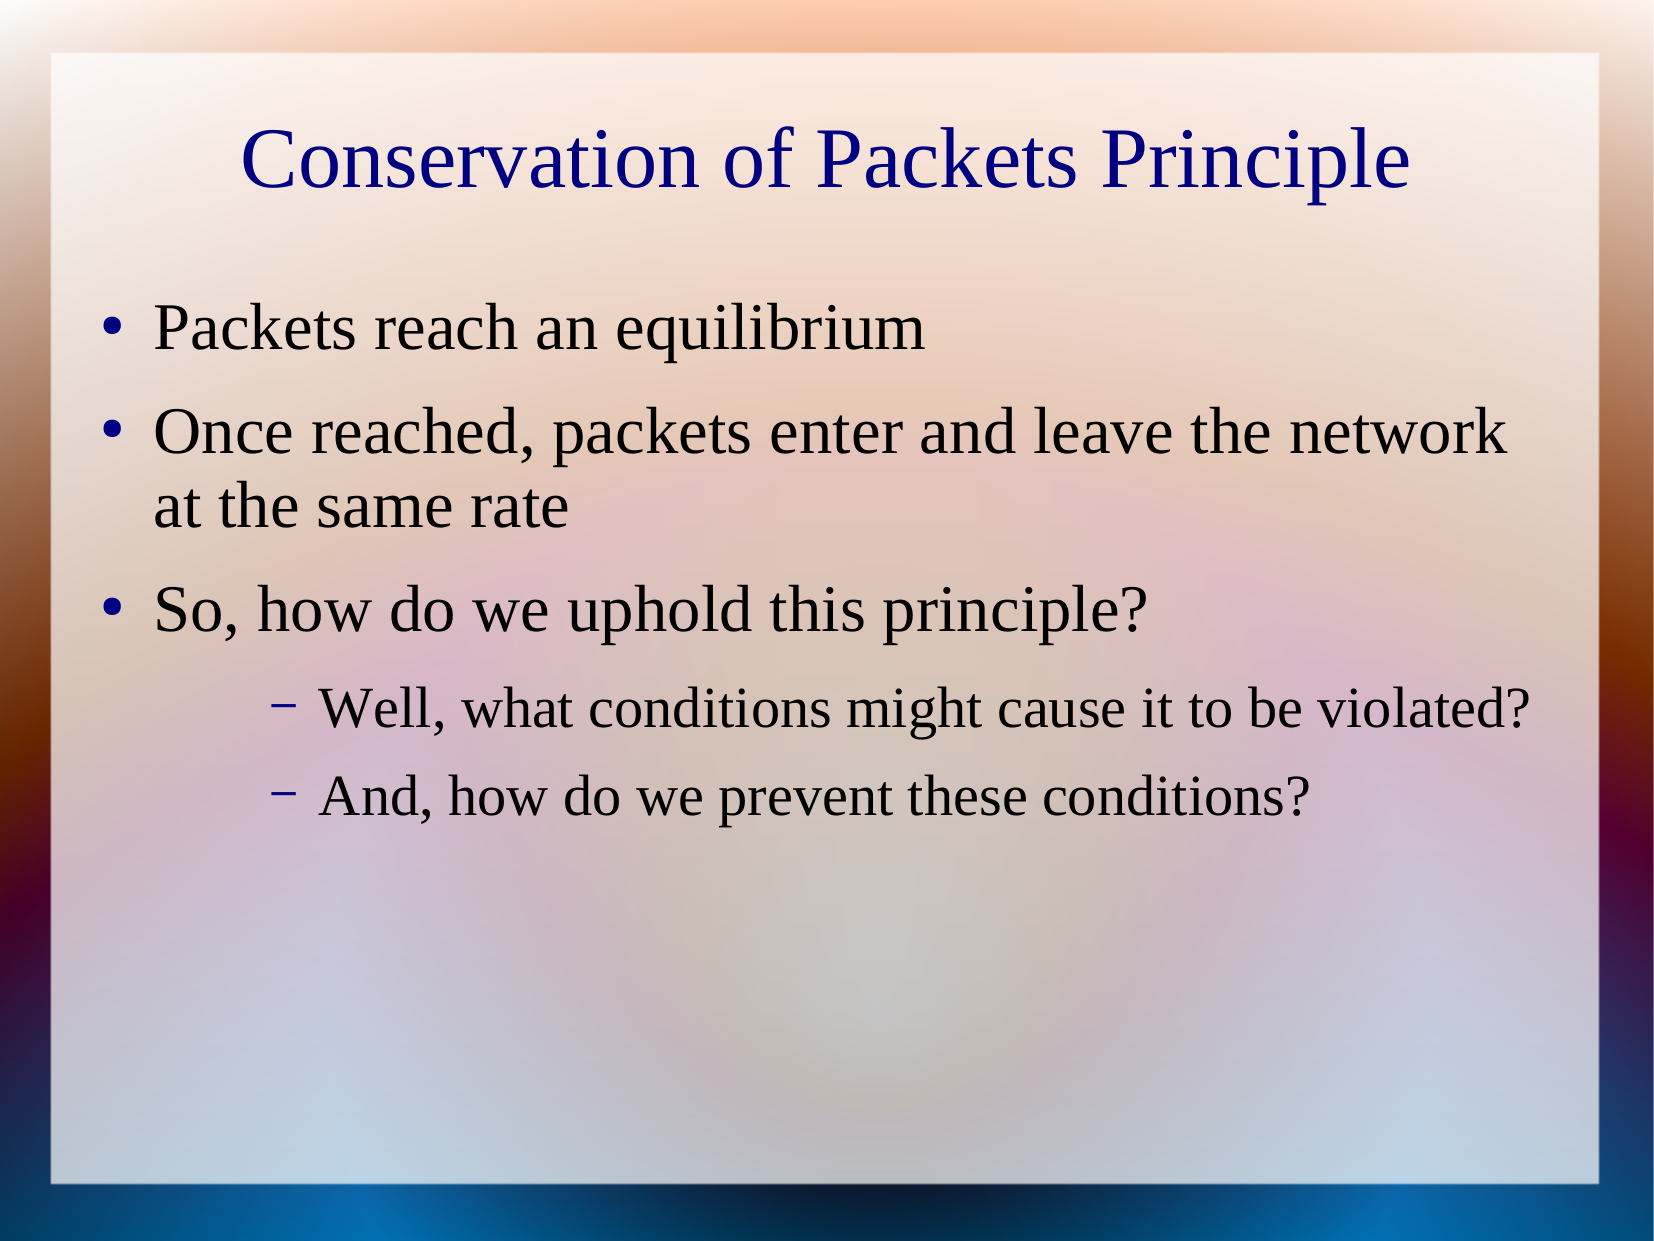

# Conservation of Packets Principle
Packets reach an equilibrium
Once reached, packets enter and leave the network at the same rate
So, how do we uphold this principle?
Well, what conditions might cause it to be violated?
And, how do we prevent these conditions?